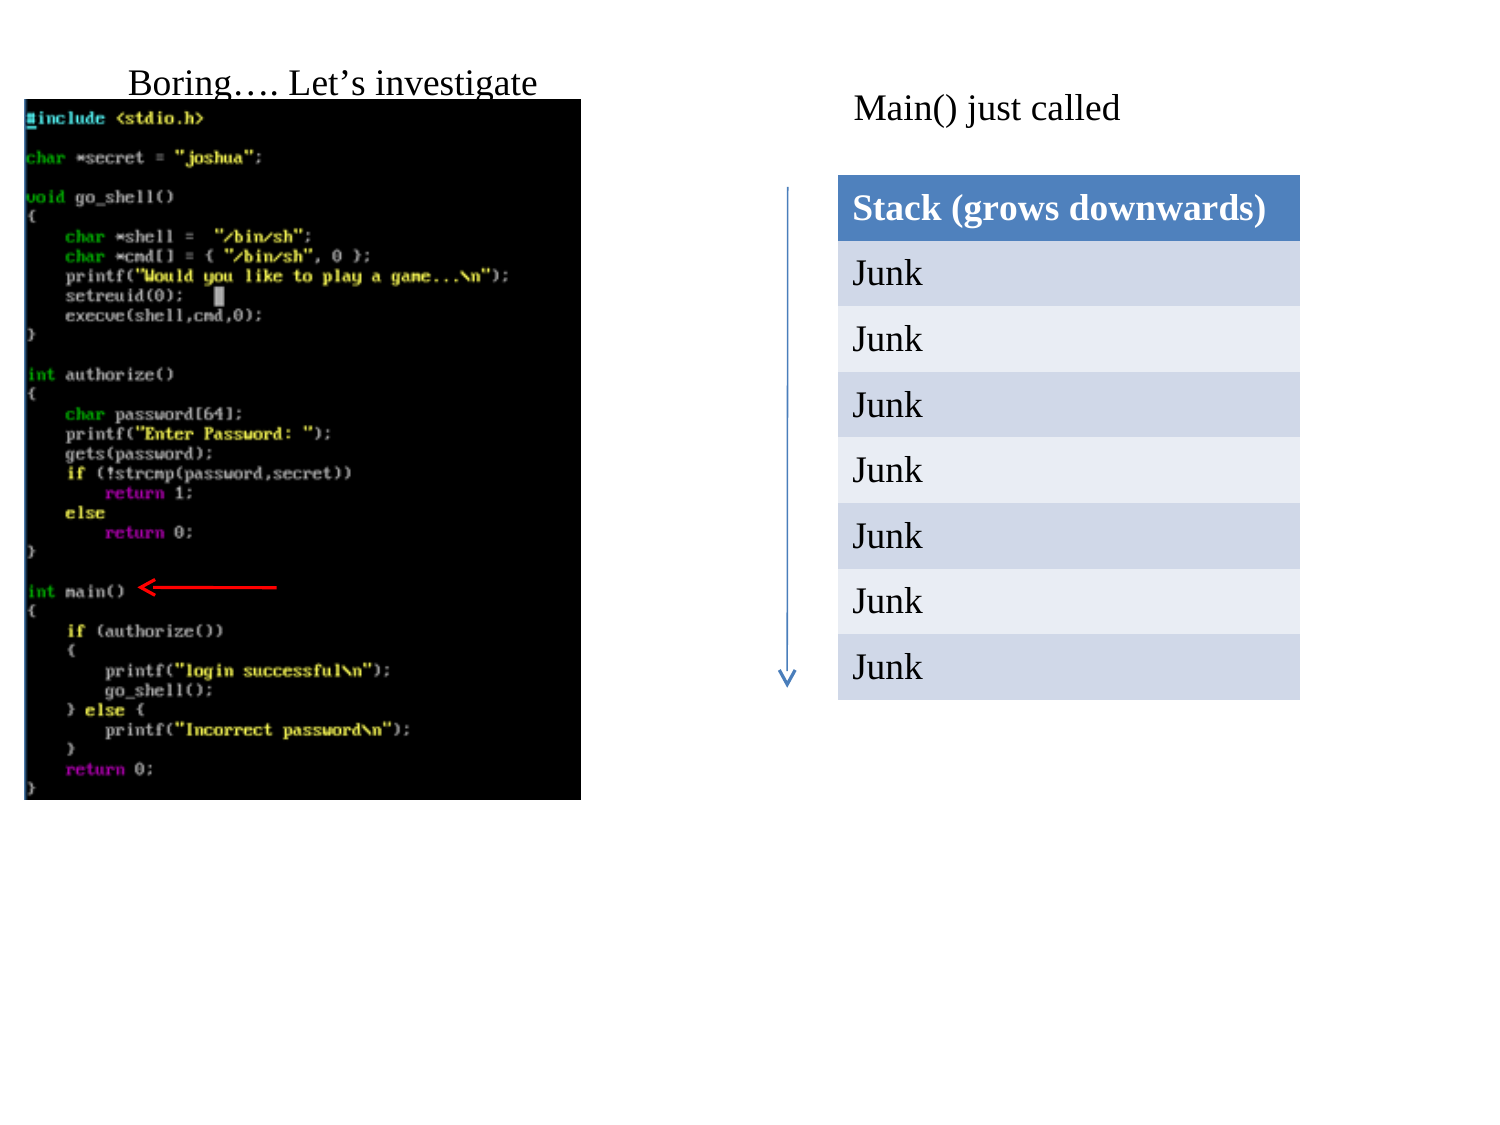

Boring…. Let’s investigate
Main() just called
| Stack (grows downwards) |
| --- |
| Junk |
| Junk |
| Junk |
| Junk |
| Junk |
| Junk |
| Junk |